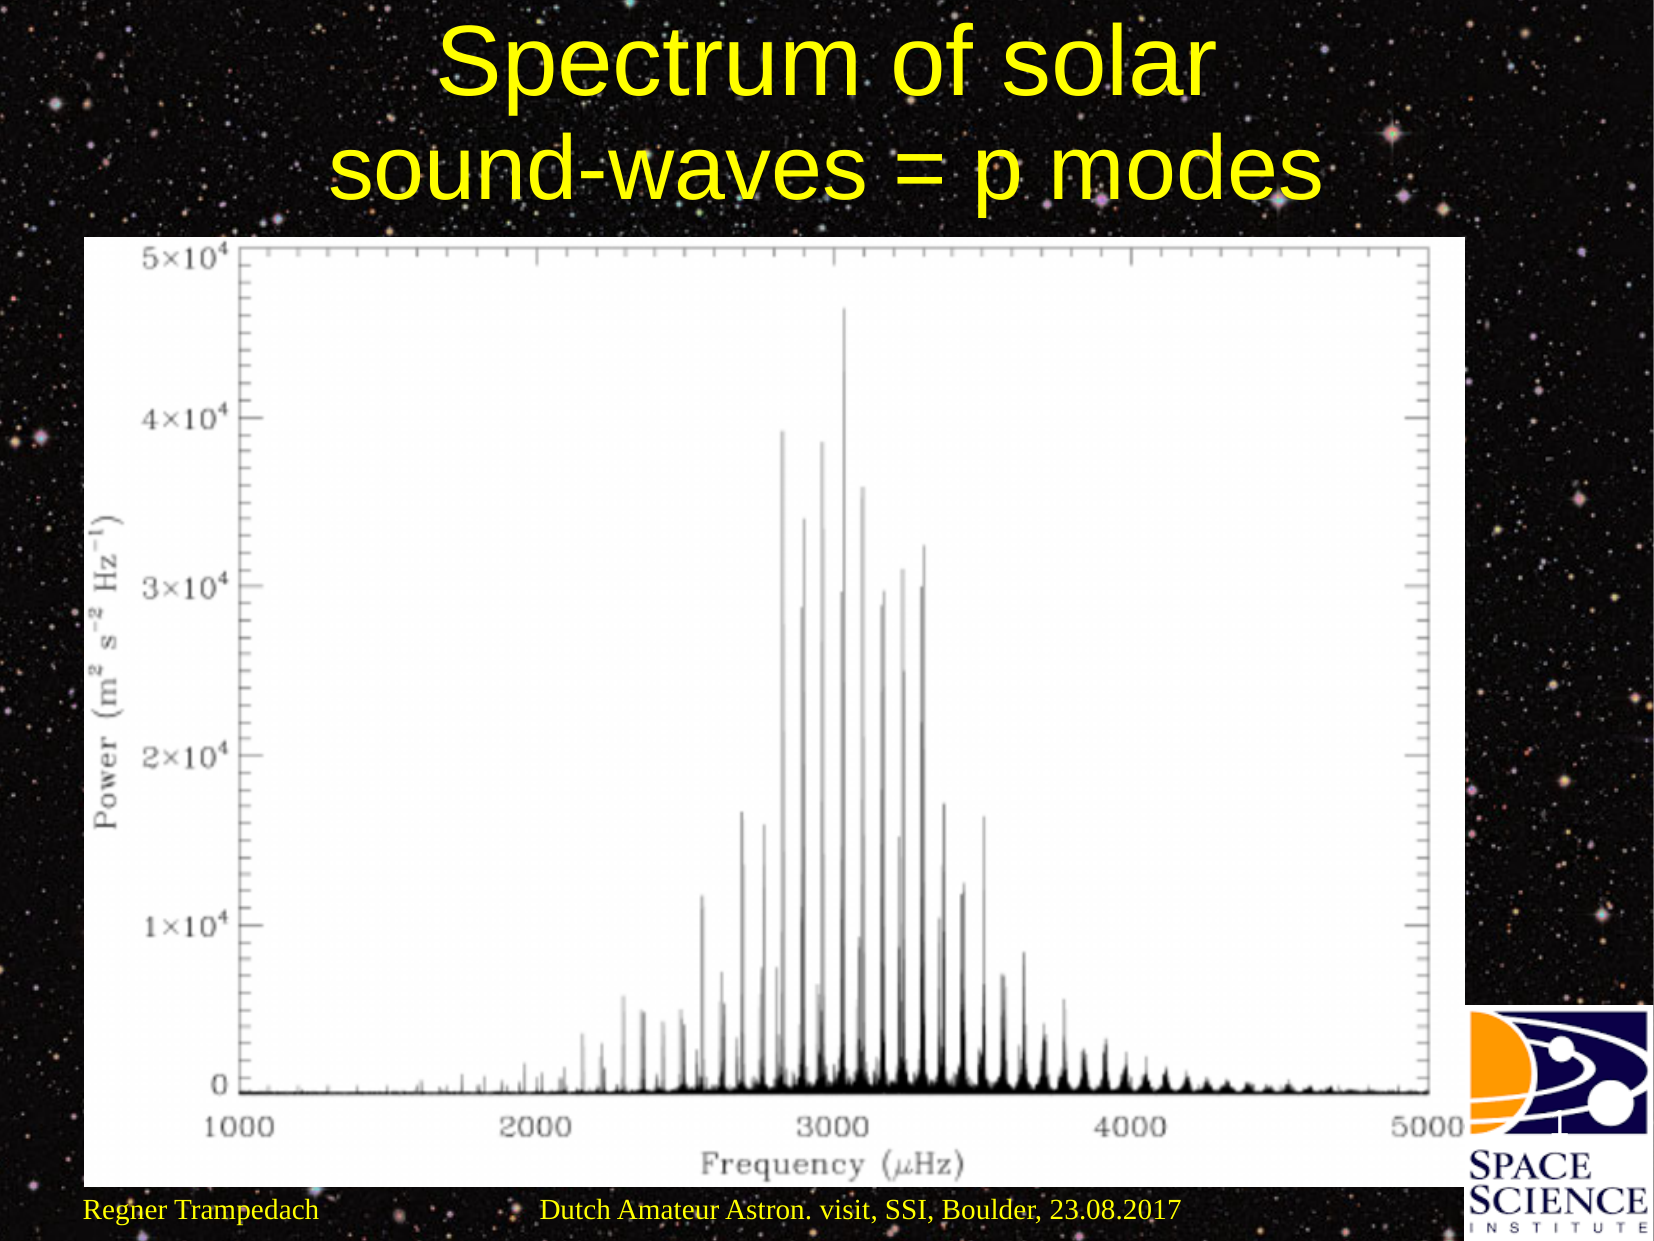

# Spectrum of solar sound-waves = p modes